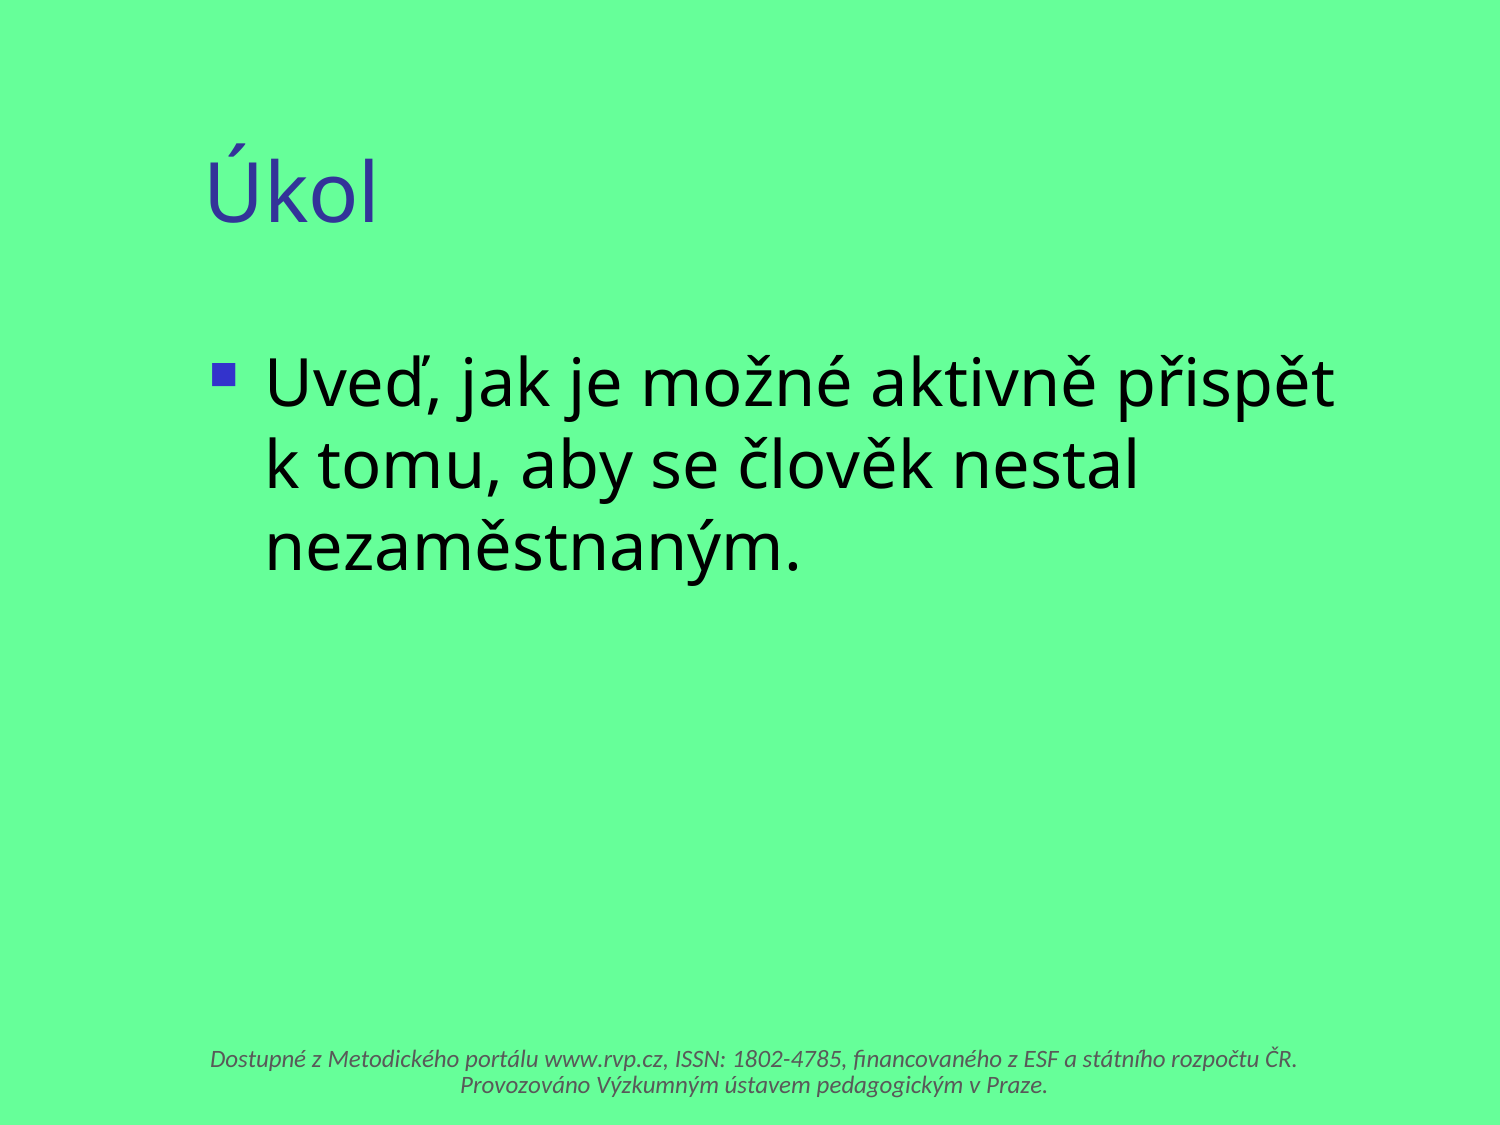

# Úkol
Uveď, jak je možné aktivně přispět
k tomu, aby se člověk nestal nezaměstnaným.
Dostupné z Metodického portálu www.rvp.cz, ISSN: 1802-4785, financovaného z ESF a státního rozpočtu ČR. Provozováno Výzkumným ústavem pedagogickým v Praze.